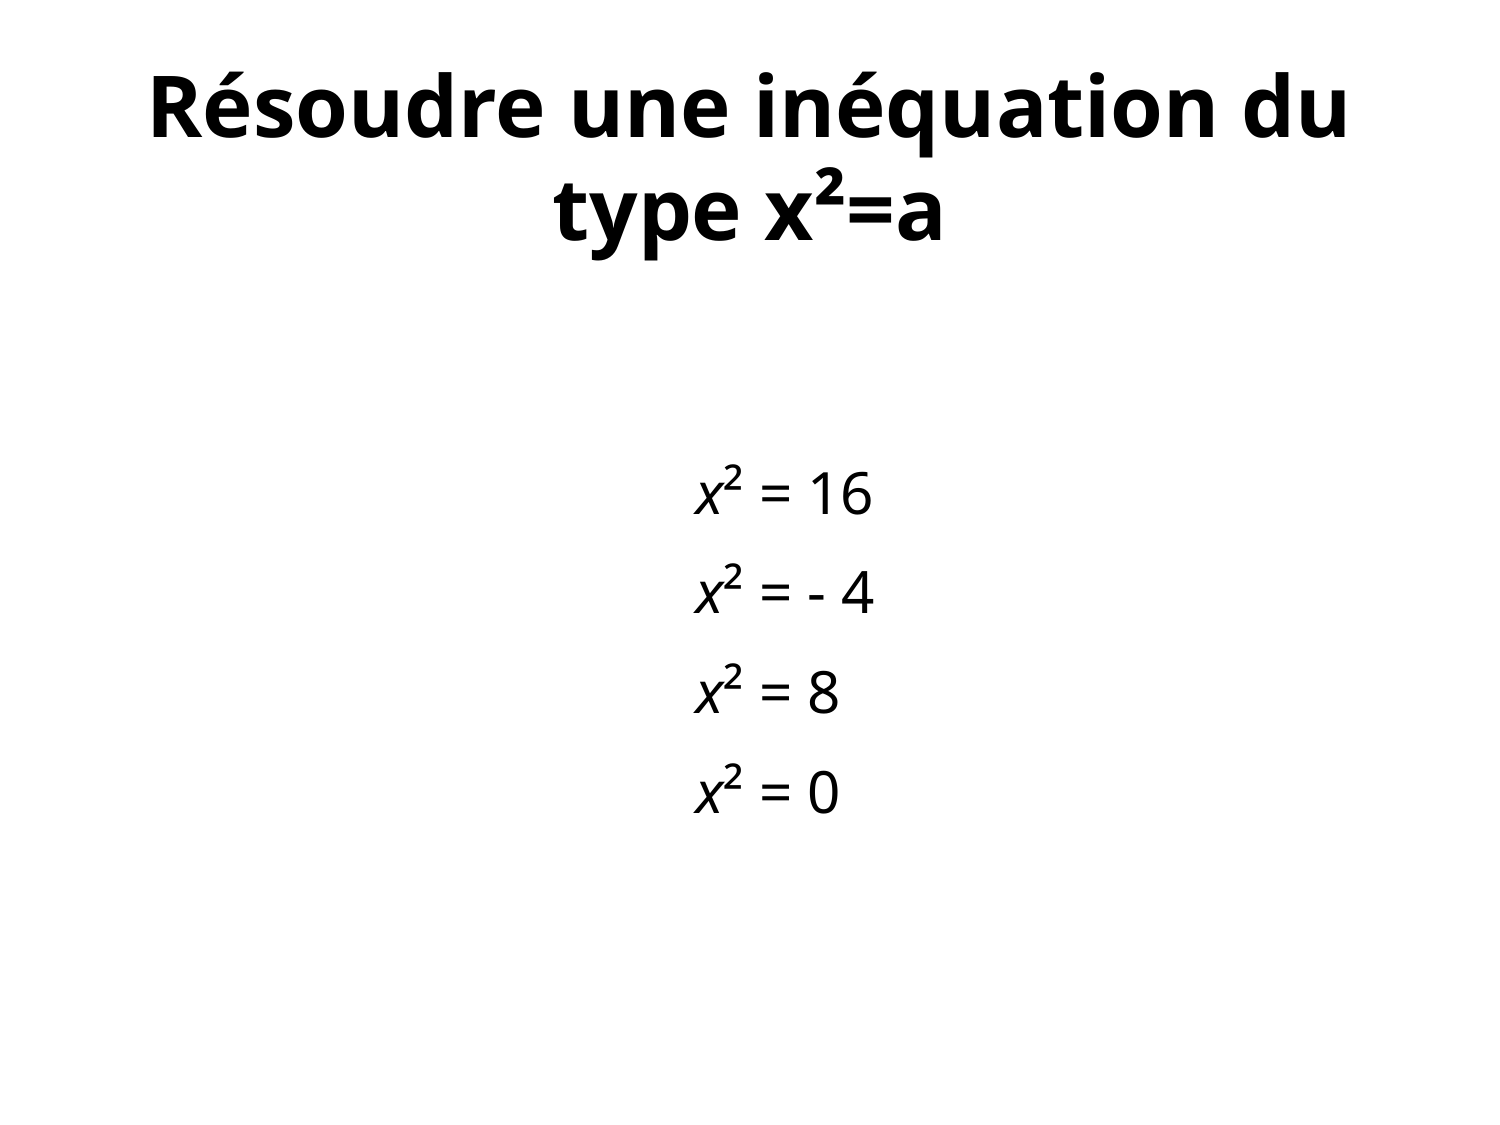

# Résoudre une inéquation du type x²=a
x² = 16
x² = - 4
x² = 8
x² = 0